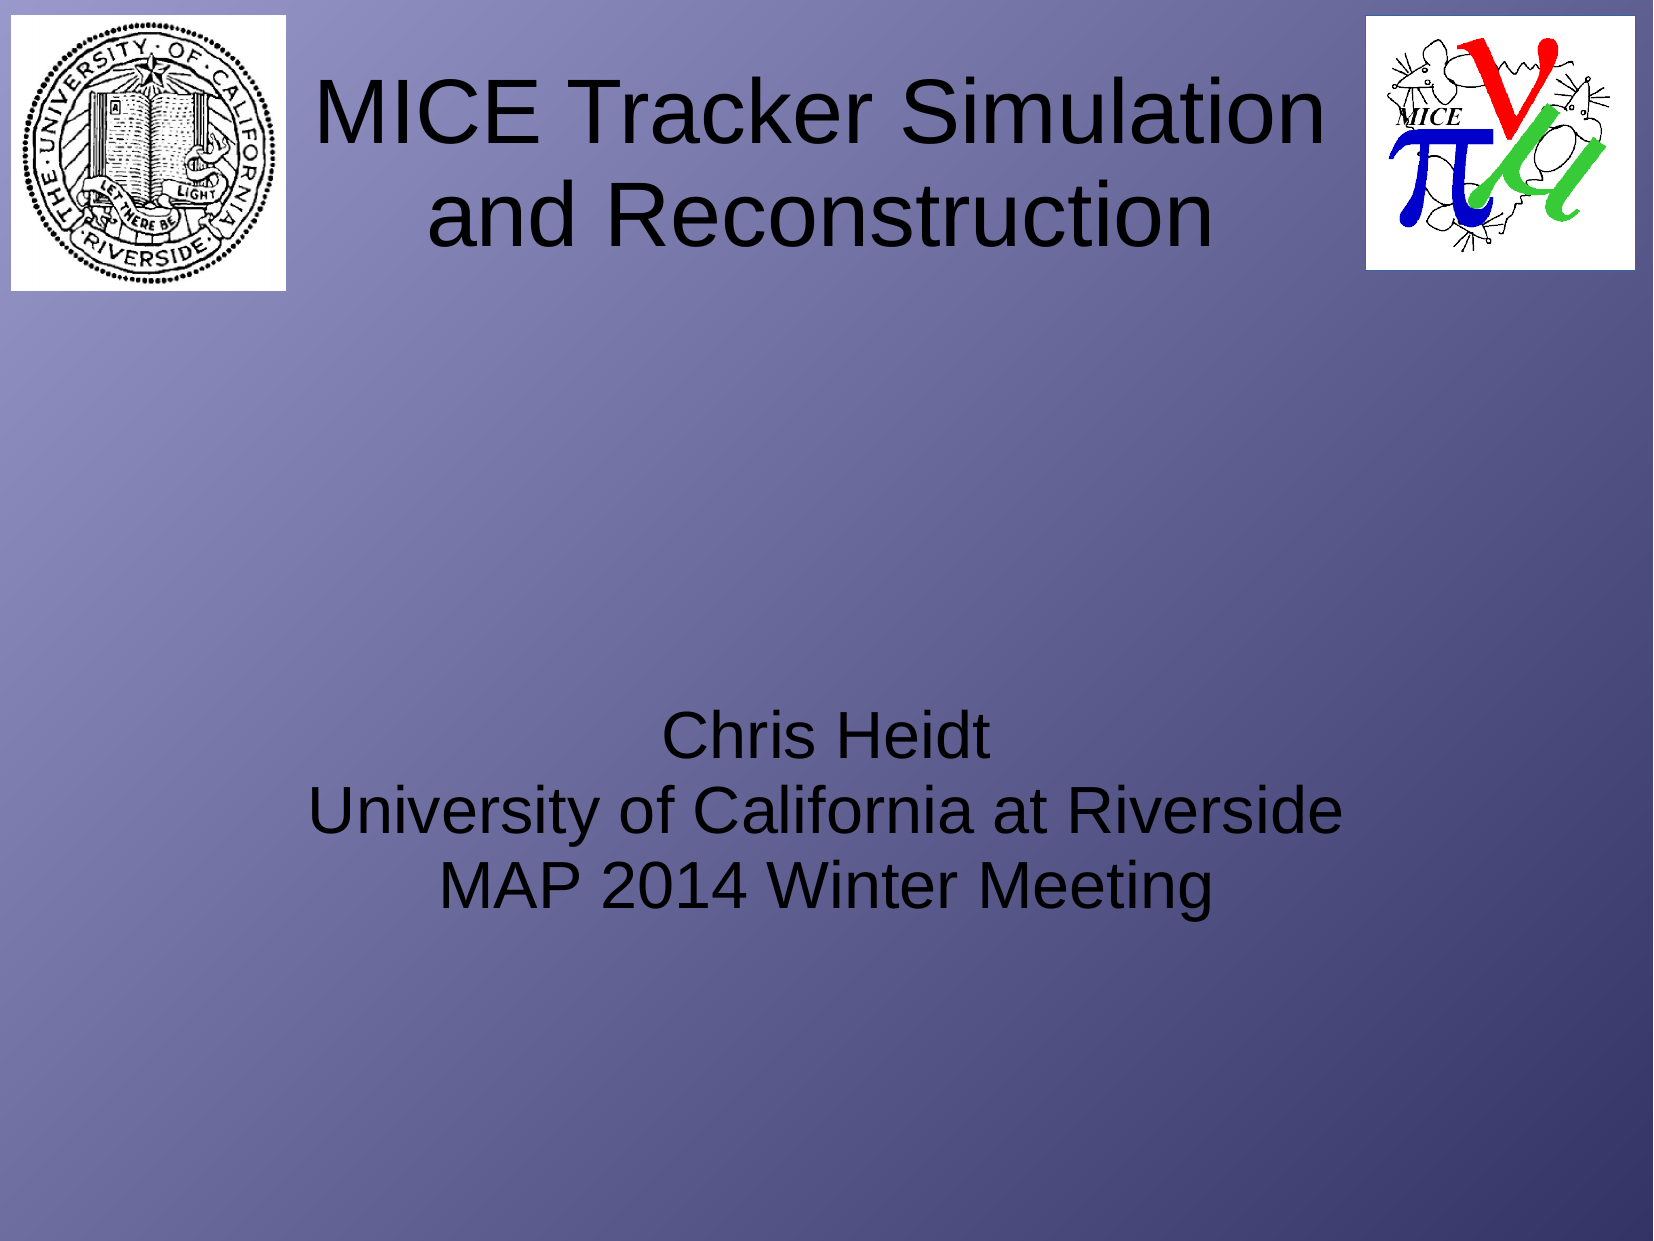

# MICE Tracker Simulation and Reconstruction
Chris Heidt
University of California at Riverside
MAP 2014 Winter Meeting